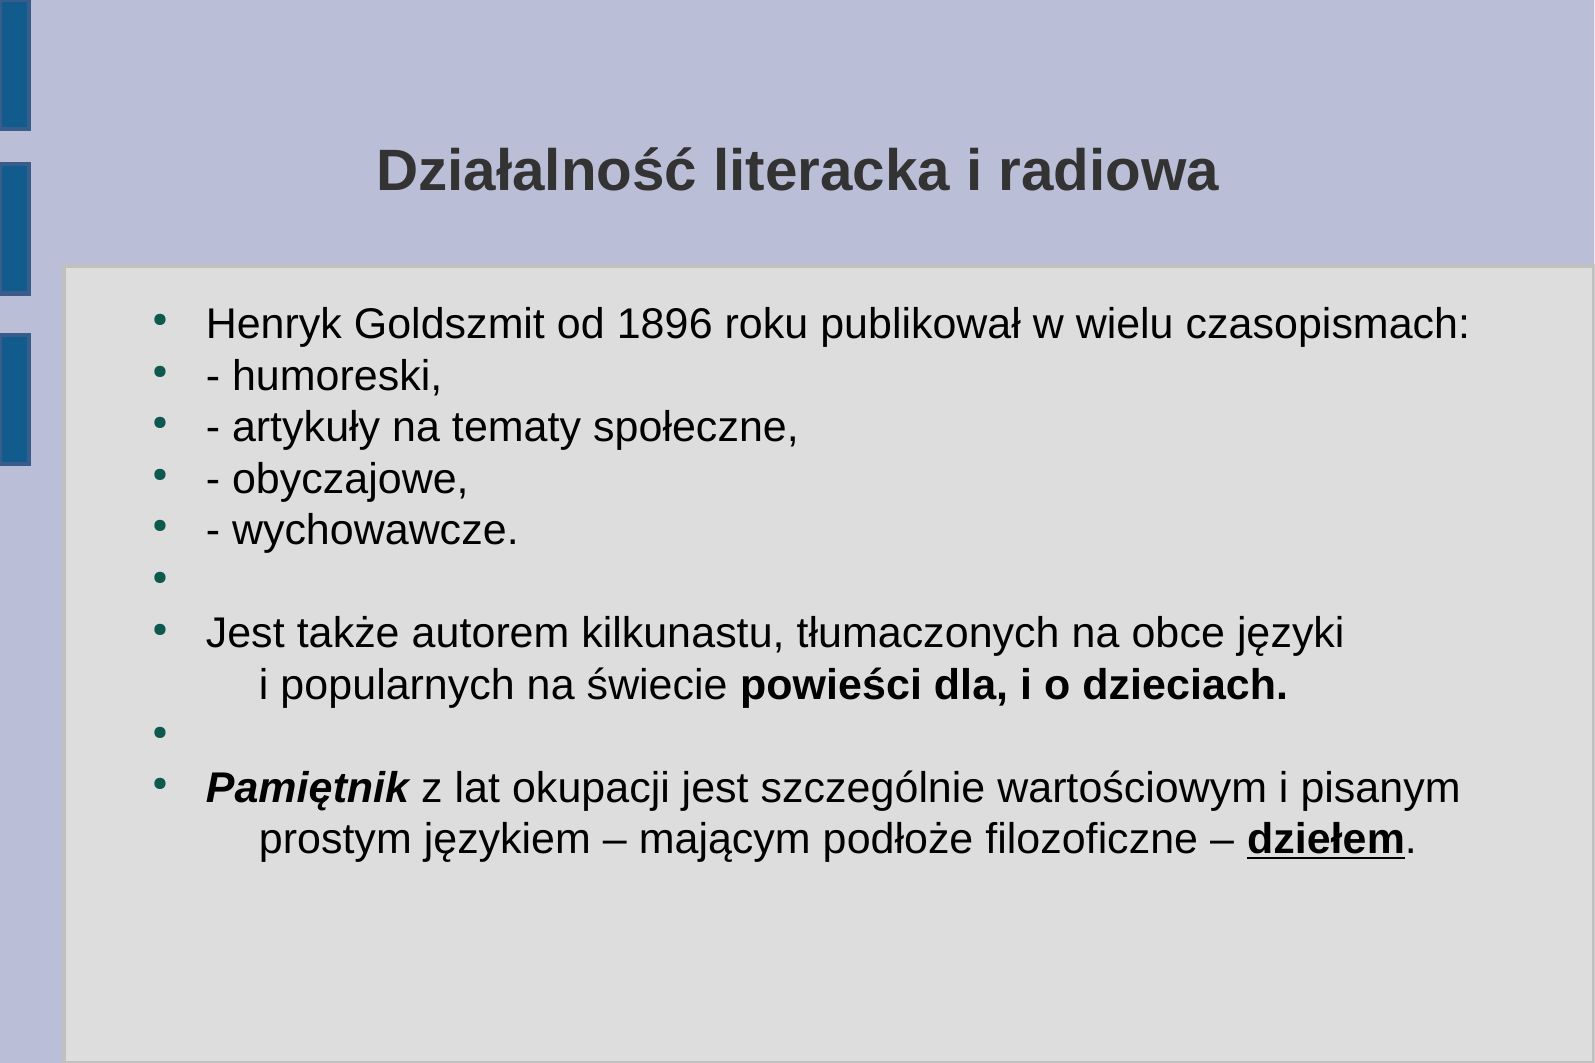

# Działalność literacka i radiowa
Henryk Goldszmit od 1896 roku publikował w wielu czasopismach:
- humoreski,
- artykuły na tematy społeczne,
- obyczajowe,
- wychowawcze.
Jest także autorem kilkunastu, tłumaczonych na obce języki i popularnych na świecie powieści dla, i o dzieciach.
Pamiętnik z lat okupacji jest szczególnie wartościowym i pisanym prostym językiem – mającym podłoże filozoficzne – dziełem.